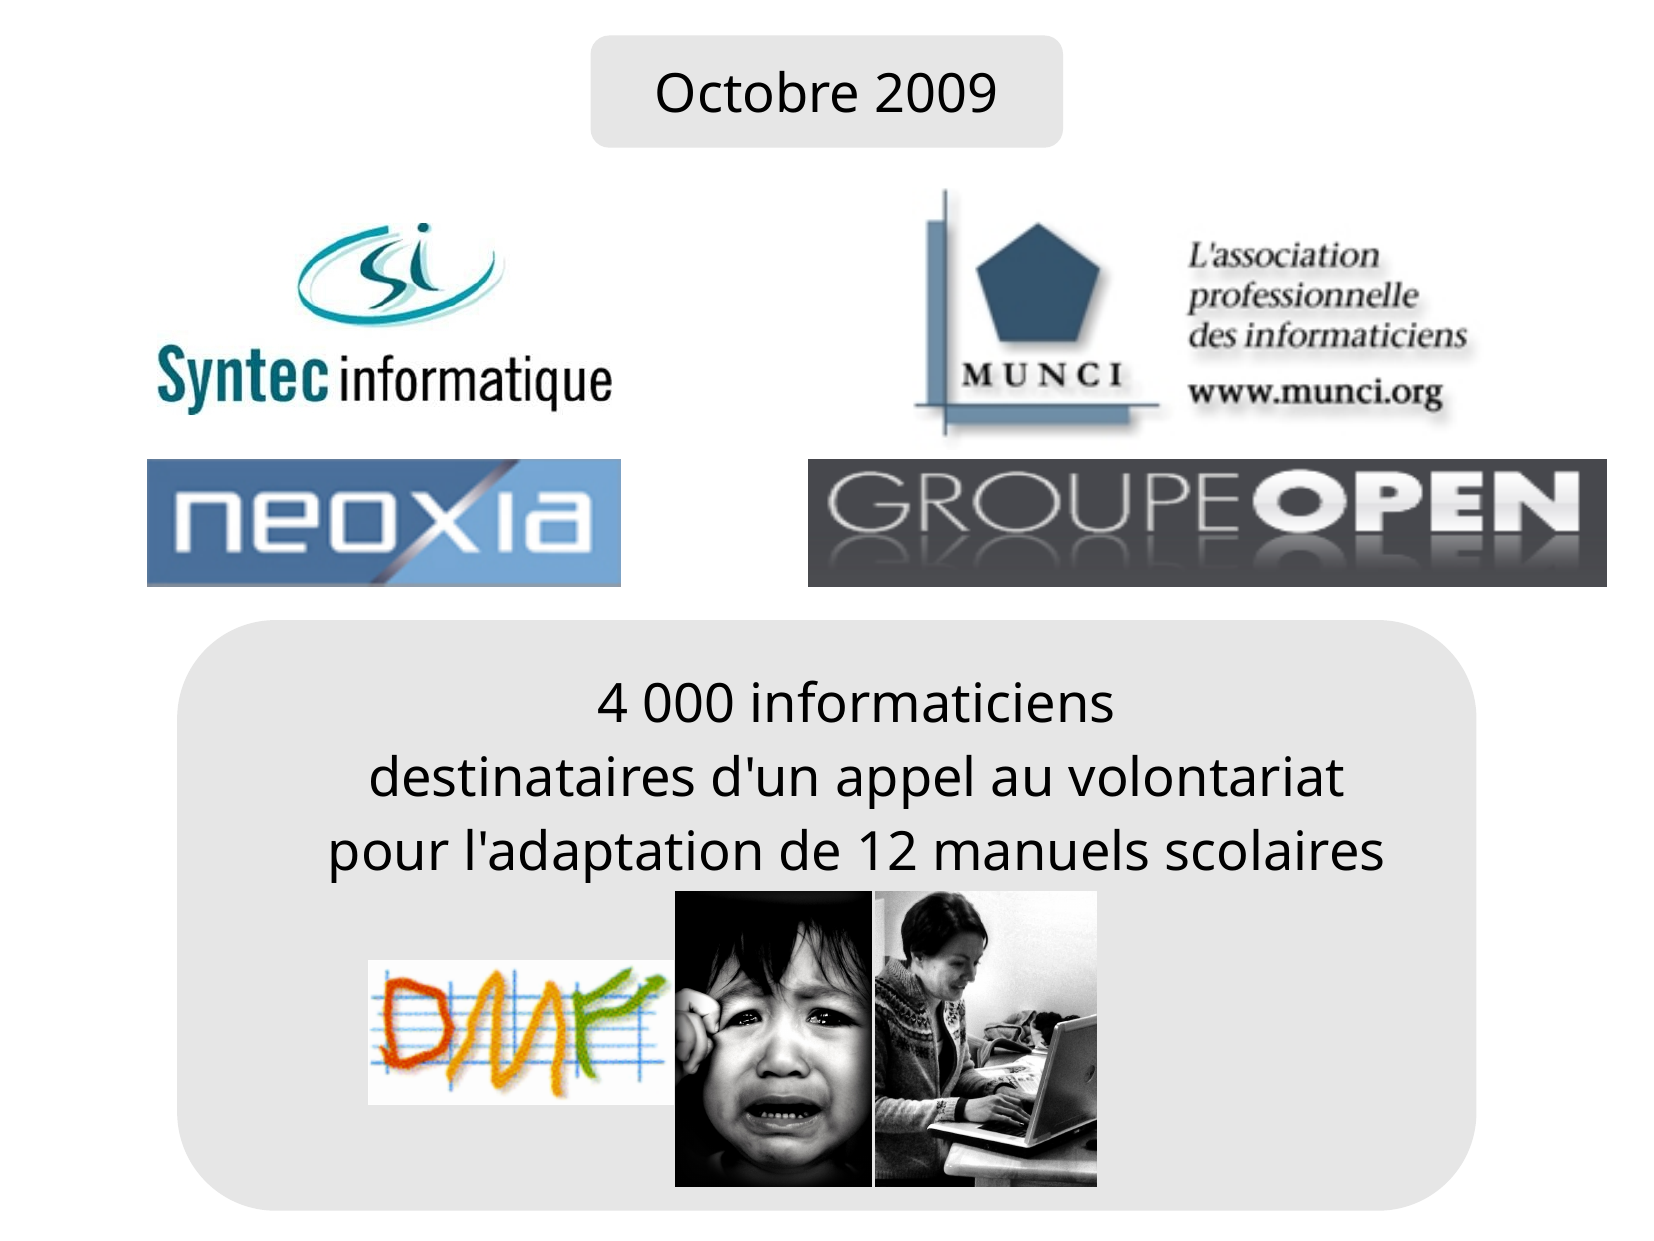

Octobre 2009
4 000 informaticiens
destinataires d'un appel au volontariat
pour l'adaptation de 12 manuels scolaires